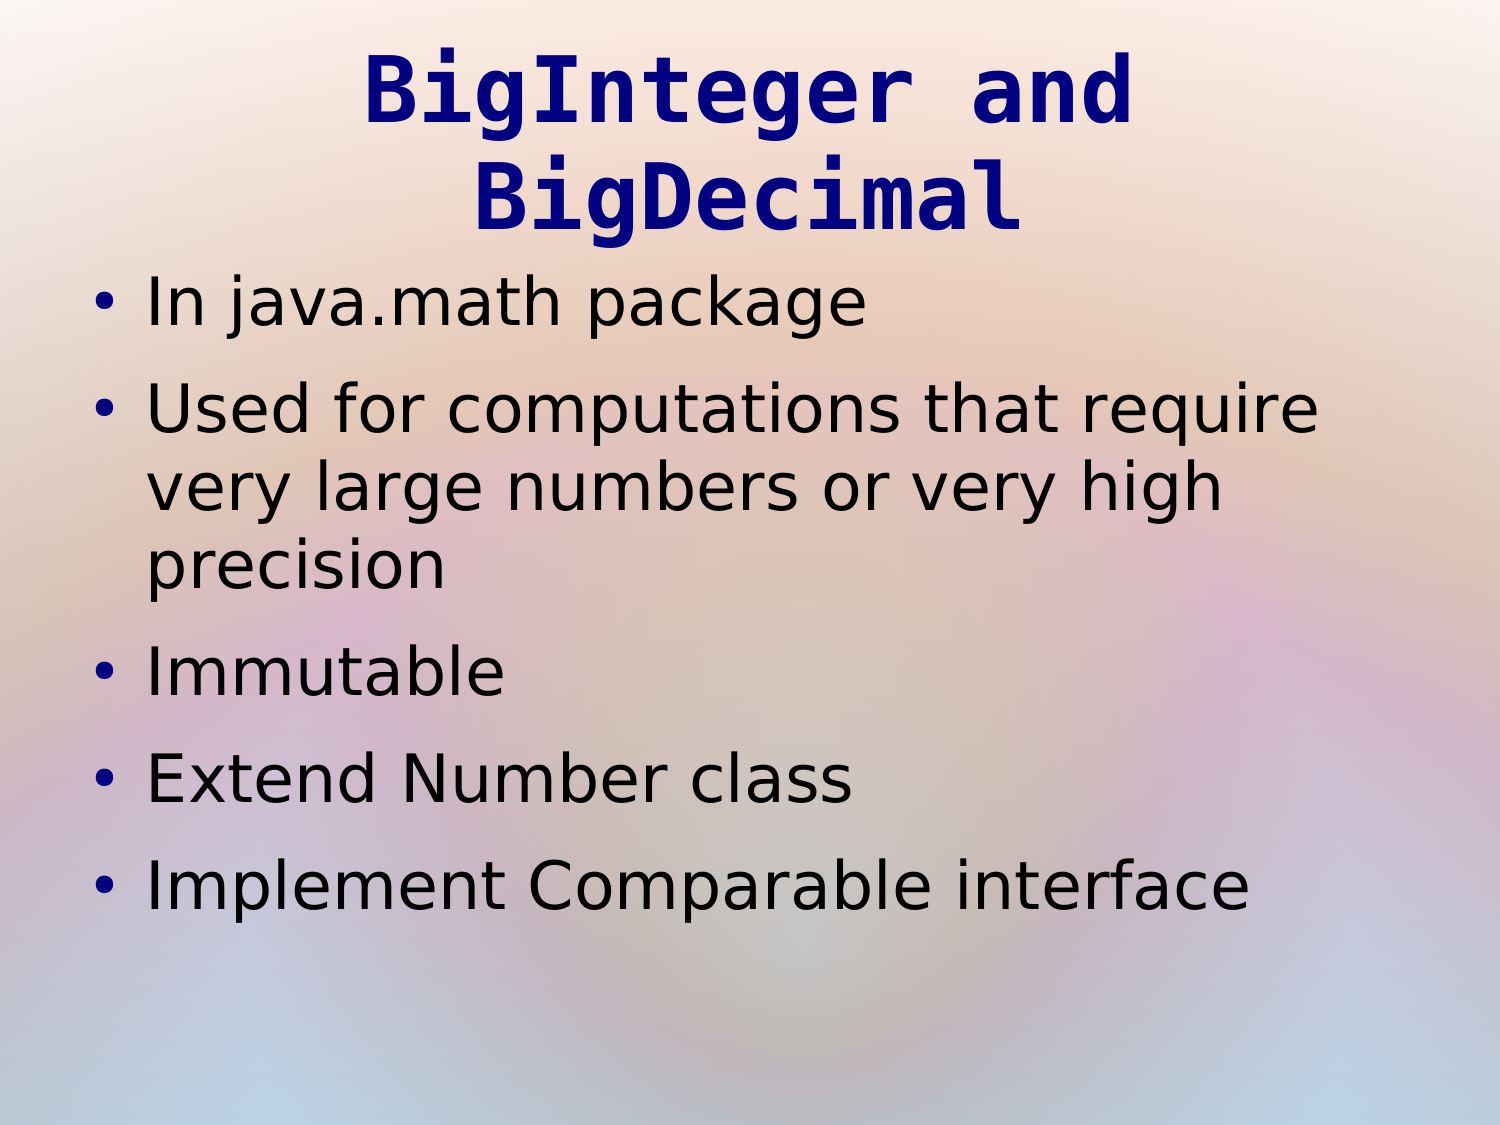

# BigInteger and BigDecimal
In java.math package
Used for computations that require very large numbers or very high precision
Immutable
Extend Number class
Implement Comparable interface
Liang, Introduction to Java Programming, Seventh Edition, (c) 2009 Pearson Education, Inc. All rights reserved. 0136012671
33